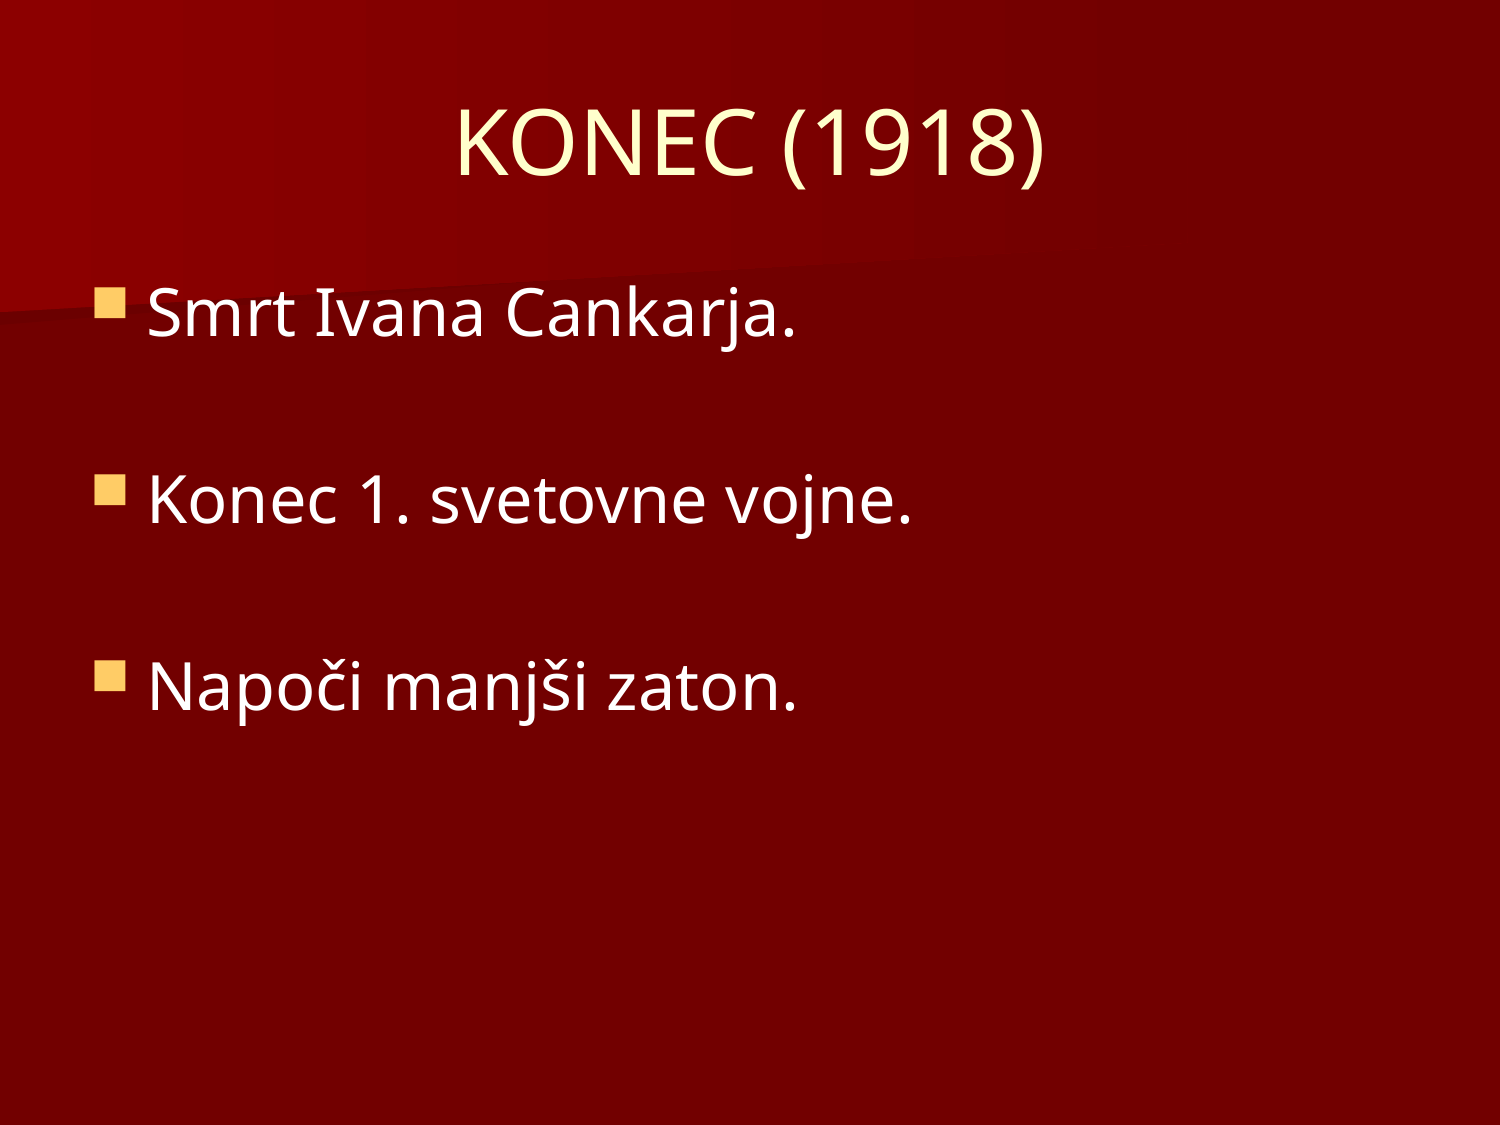

# KONEC (1918)
Smrt Ivana Cankarja.
Konec 1. svetovne vojne.
Napoči manjši zaton.